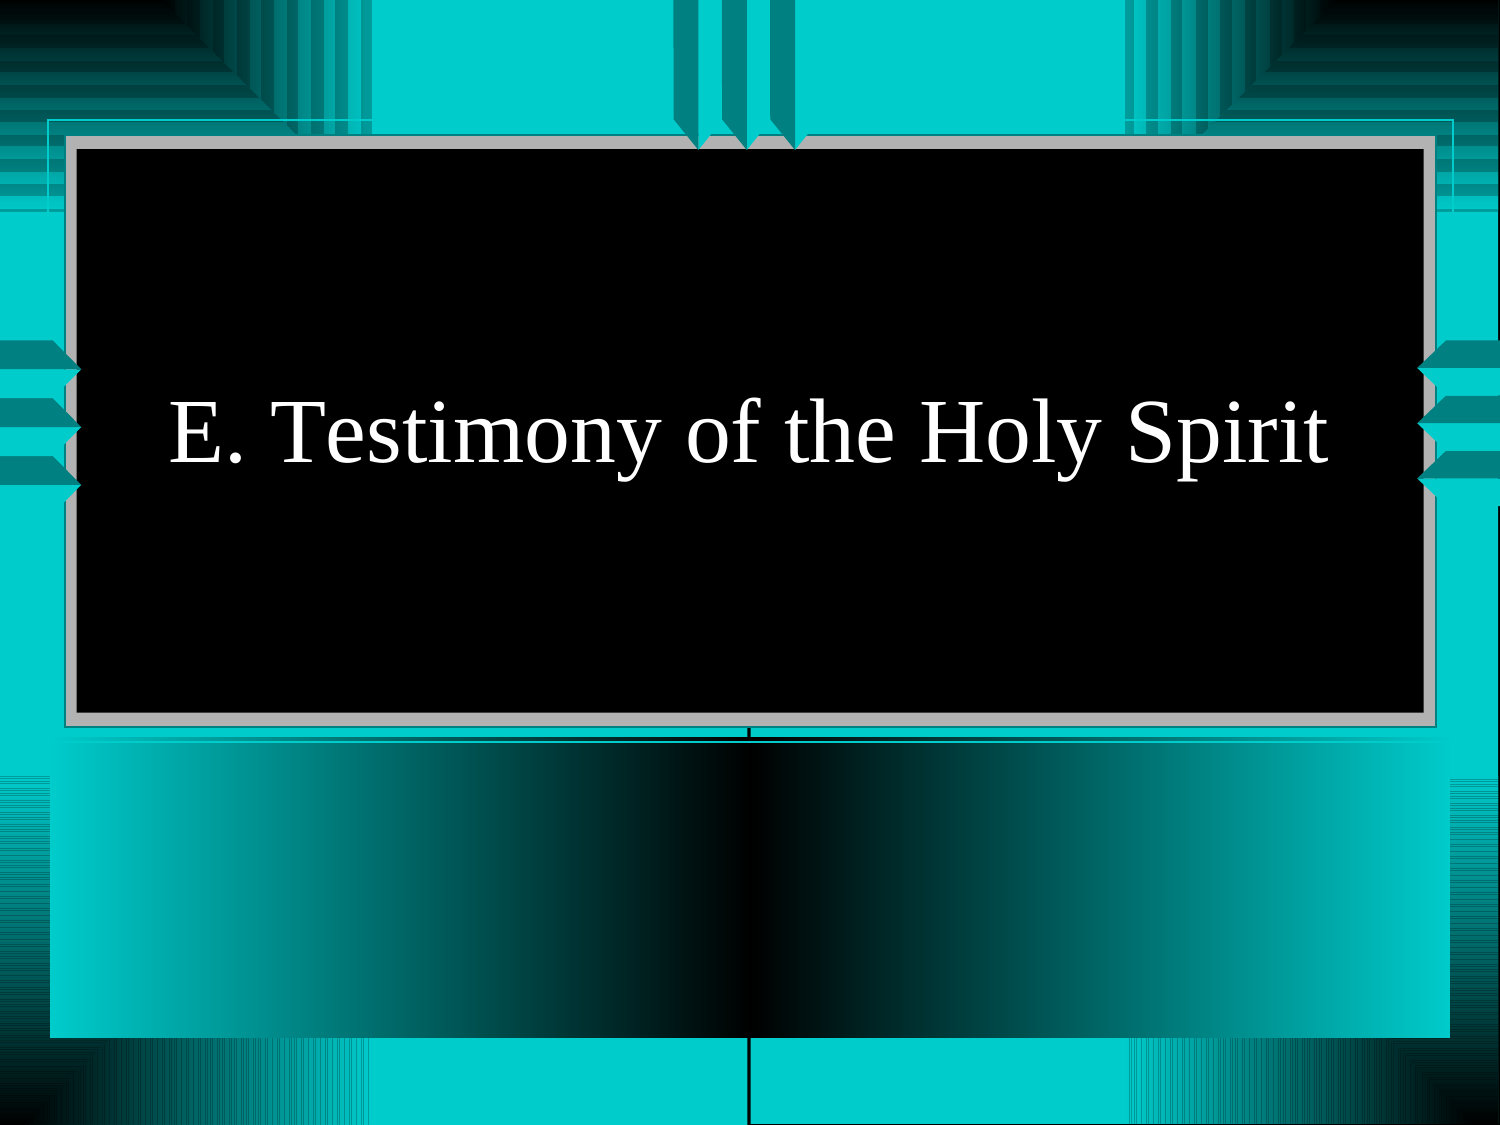

# E. Testimony of the Holy Spirit